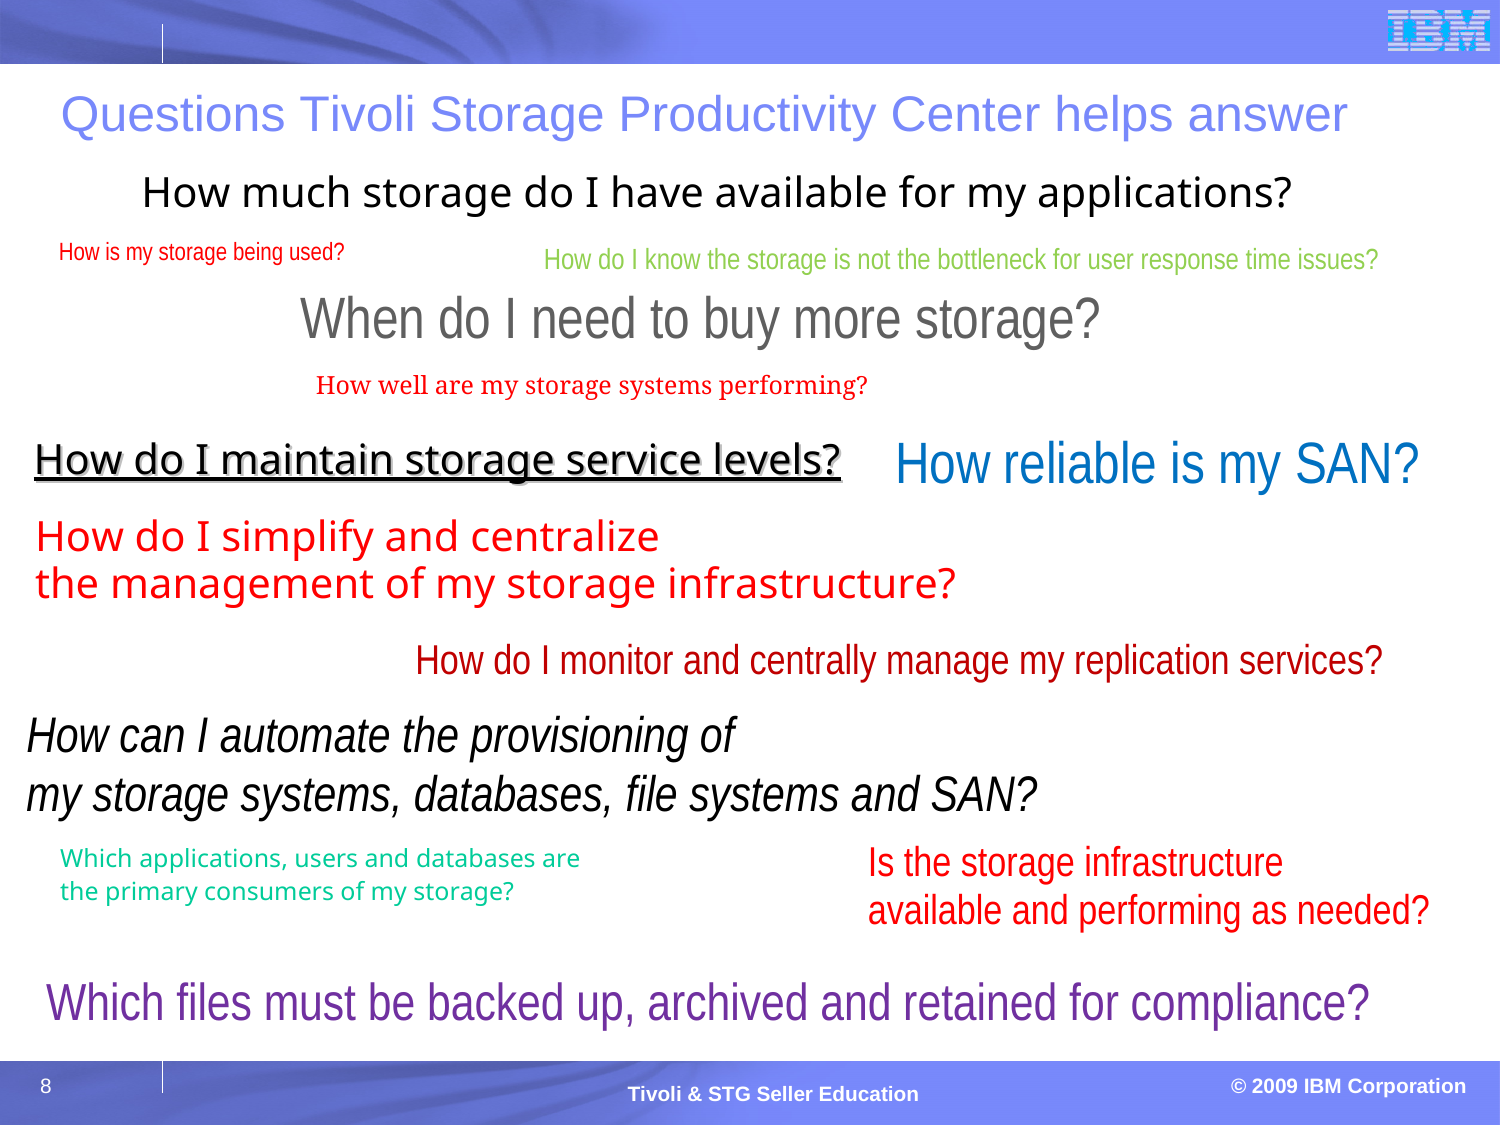

# Questions Tivoli Storage Productivity Center helps answer
How much storage do I have available for my applications?
How is my storage being used?
How do I know the storage is not the bottleneck for user response time issues?
When do I need to buy more storage?
How well are my storage systems performing?
How reliable is my SAN?
How do I maintain storage service levels?
How do I simplify and centralize
the management of my storage infrastructure?
How do I monitor and centrally manage my replication services?
How can I automate the provisioning of
my storage systems, databases, file systems and SAN?
Is the storage infrastructure
available and performing as needed?
Which applications, users and databases are
the primary consumers of my storage?
Which files must be backed up, archived and retained for compliance?